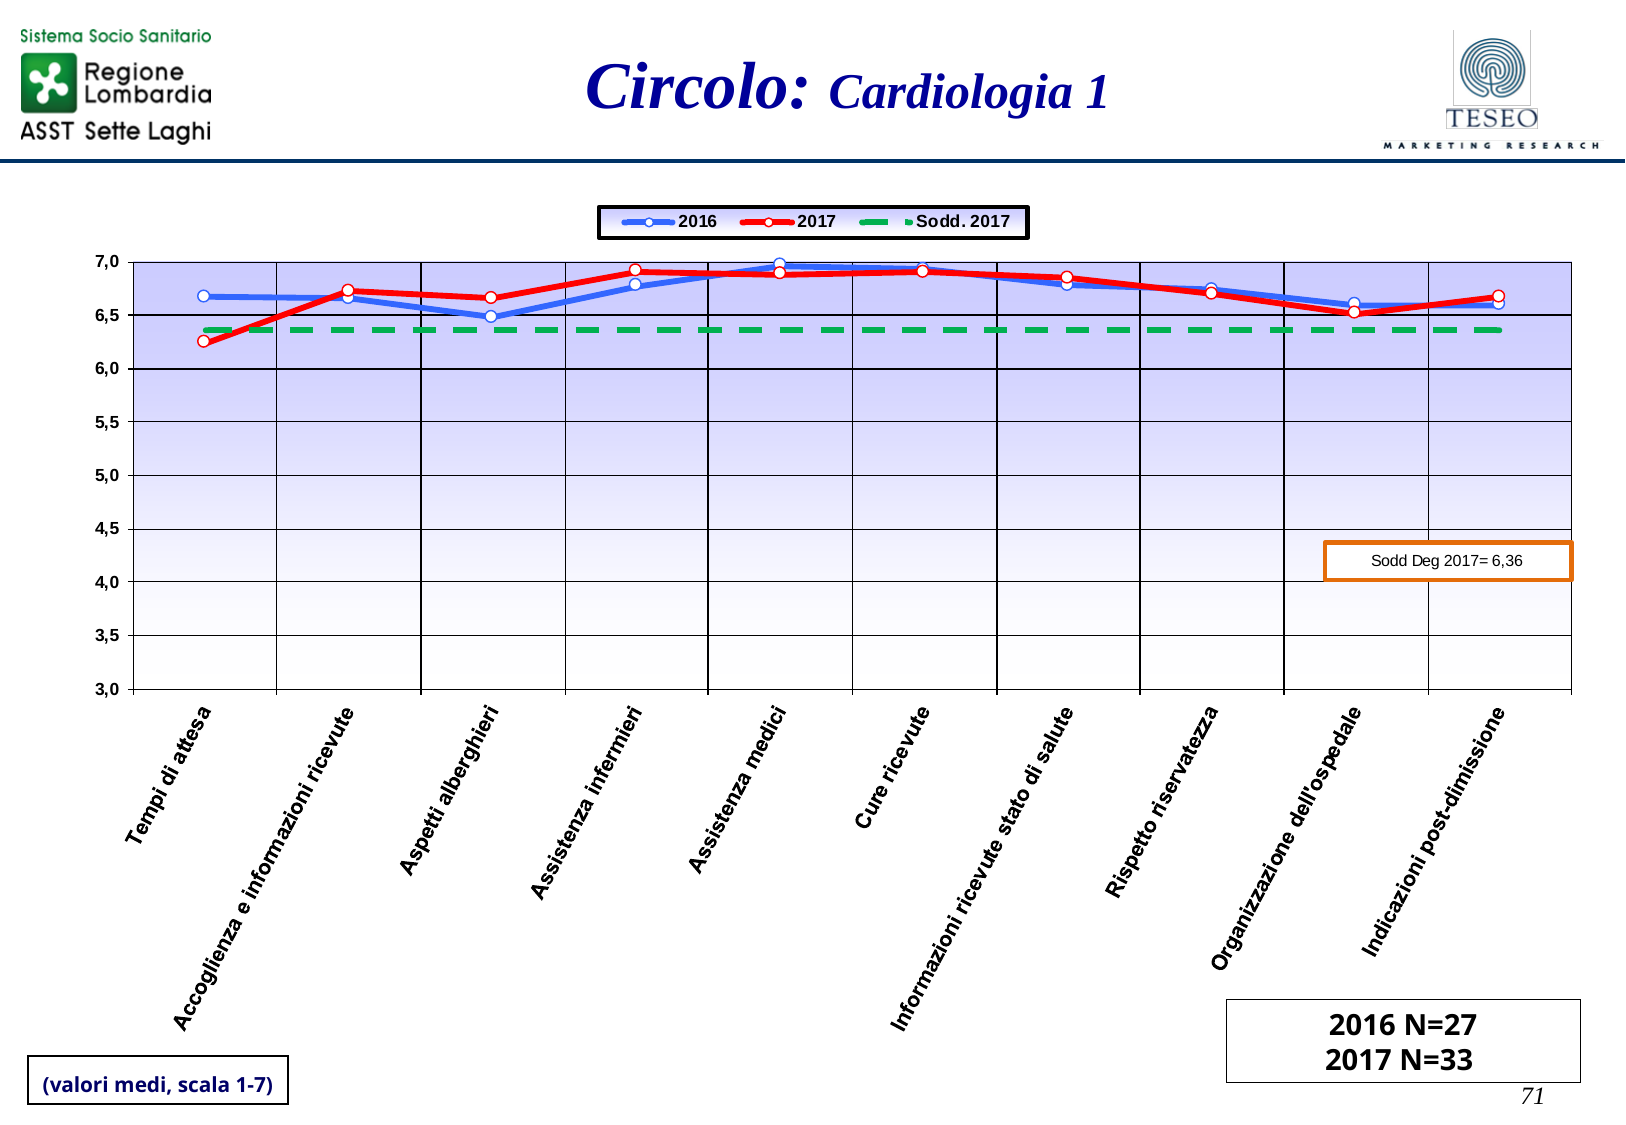

Circolo: Cardiologia 1
2016 N=27
2017 N=33
(valori medi, scala 1-7)